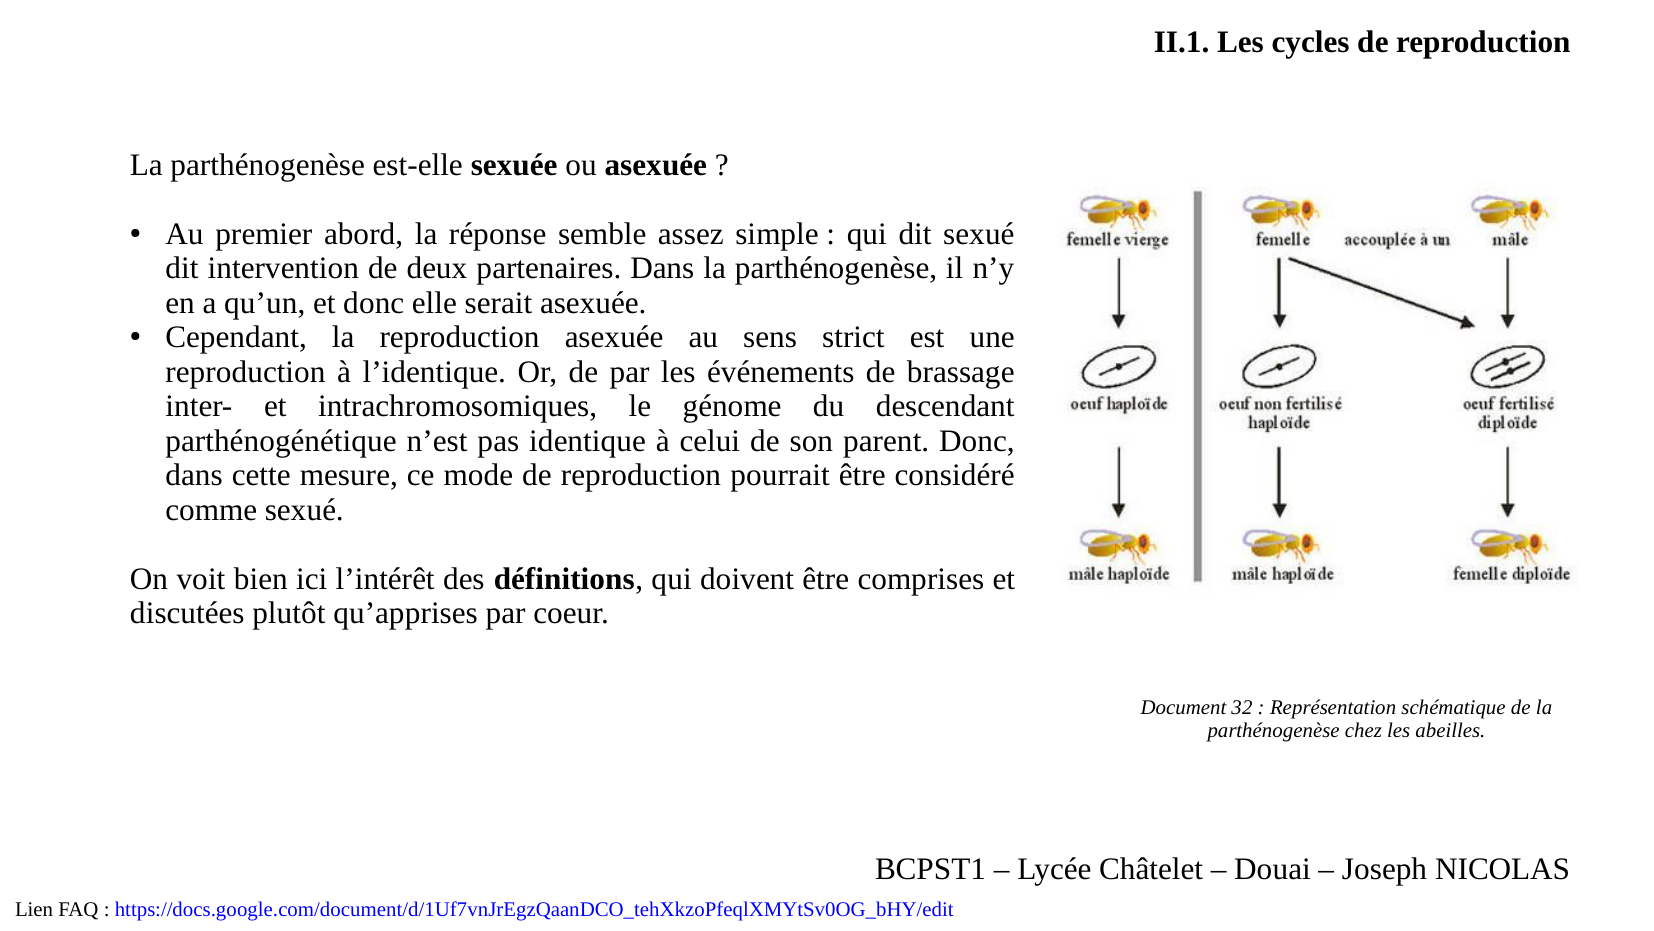

II.1. Les cycles de reproduction
La parthénogenèse est-elle sexuée ou asexuée ?
Au premier abord, la réponse semble assez simple : qui dit sexué dit intervention de deux partenaires. Dans la parthénogenèse, il n’y en a qu’un, et donc elle serait asexuée.
Cependant, la reproduction asexuée au sens strict est une reproduction à l’identique. Or, de par les événements de brassage inter- et intrachromosomiques, le génome du descendant parthénogénétique n’est pas identique à celui de son parent. Donc, dans cette mesure, ce mode de reproduction pourrait être considéré comme sexué.
On voit bien ici l’intérêt des définitions, qui doivent être comprises et discutées plutôt qu’apprises par coeur.
Document 32 : Représentation schématique de la parthénogenèse chez les abeilles.
BCPST1 – Lycée Châtelet – Douai – Joseph NICOLAS
Lien FAQ : https://docs.google.com/document/d/1Uf7vnJrEgzQaanDCO_tehXkzoPfeqlXMYtSv0OG_bHY/edit